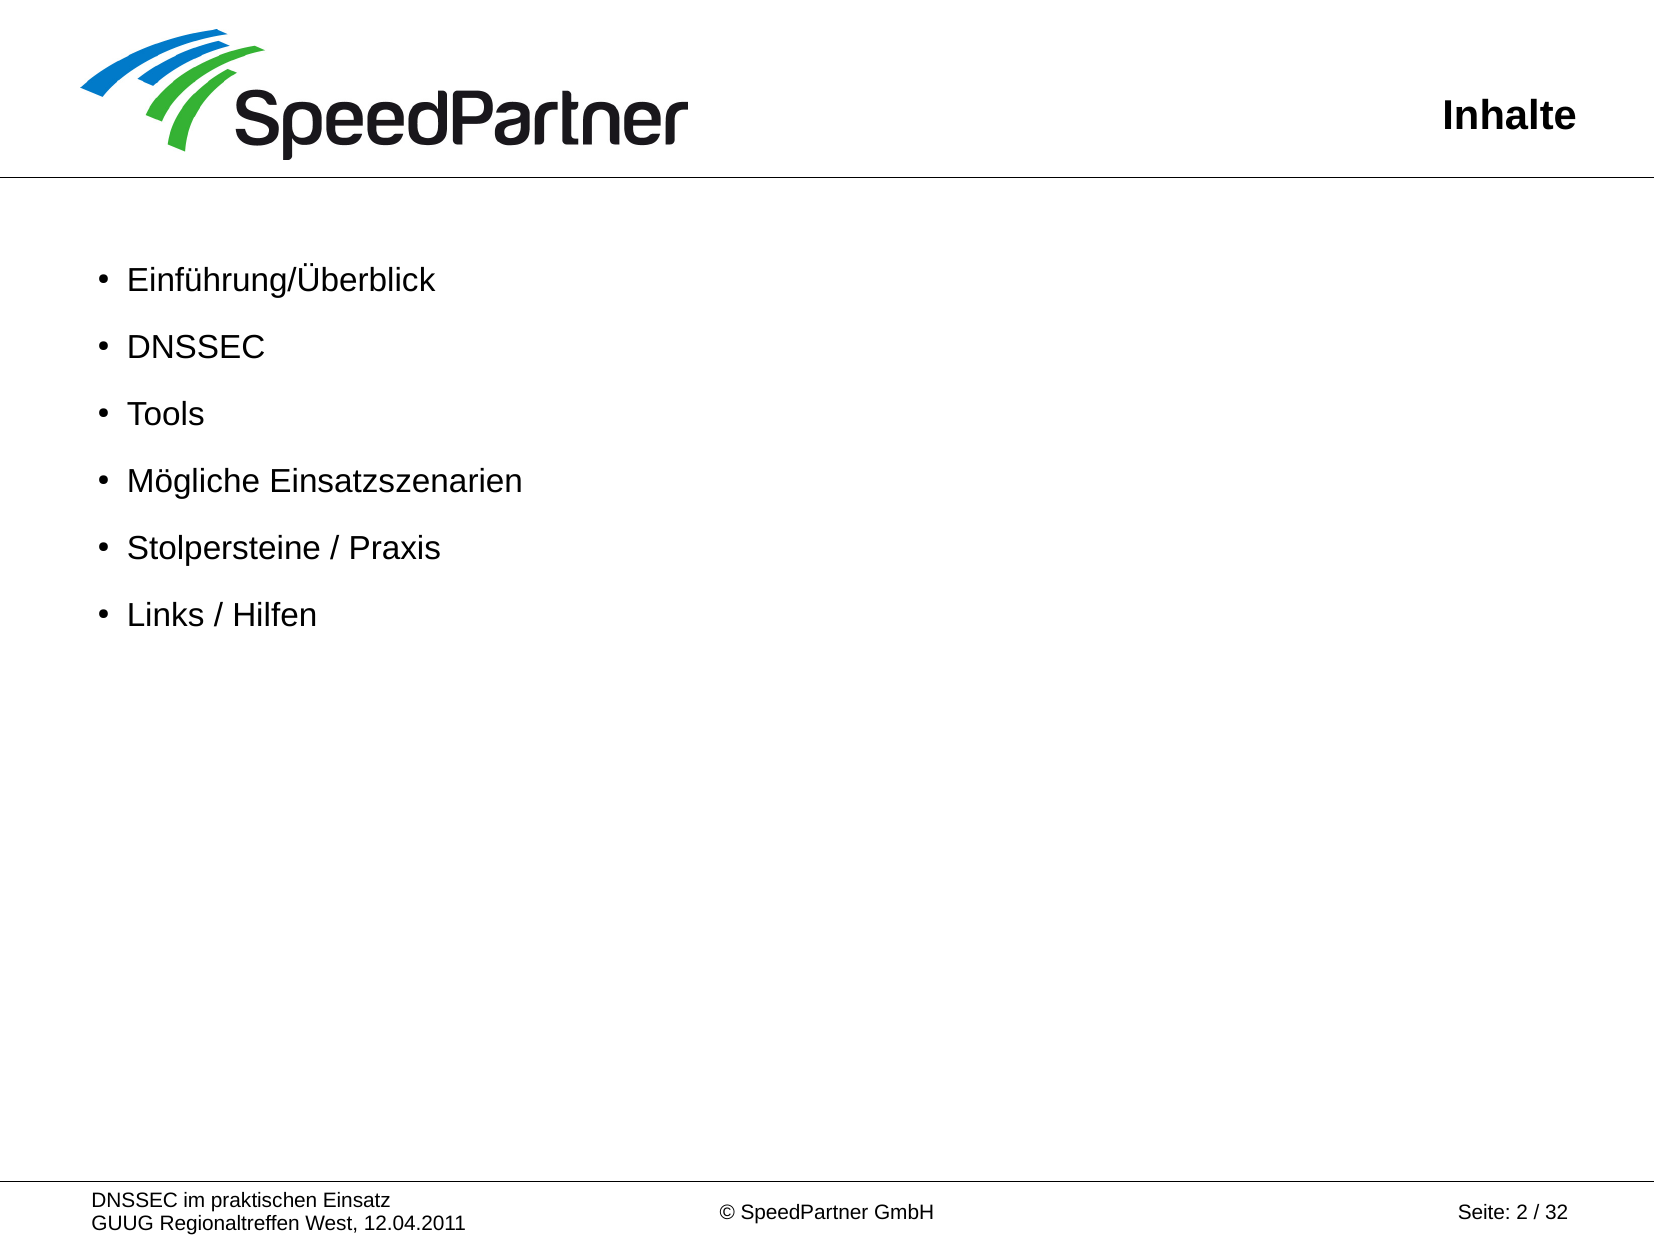

# Inhalte
Einführung/Überblick
DNSSEC
Tools
Mögliche Einsatzszenarien
Stolpersteine / Praxis
Links / Hilfen